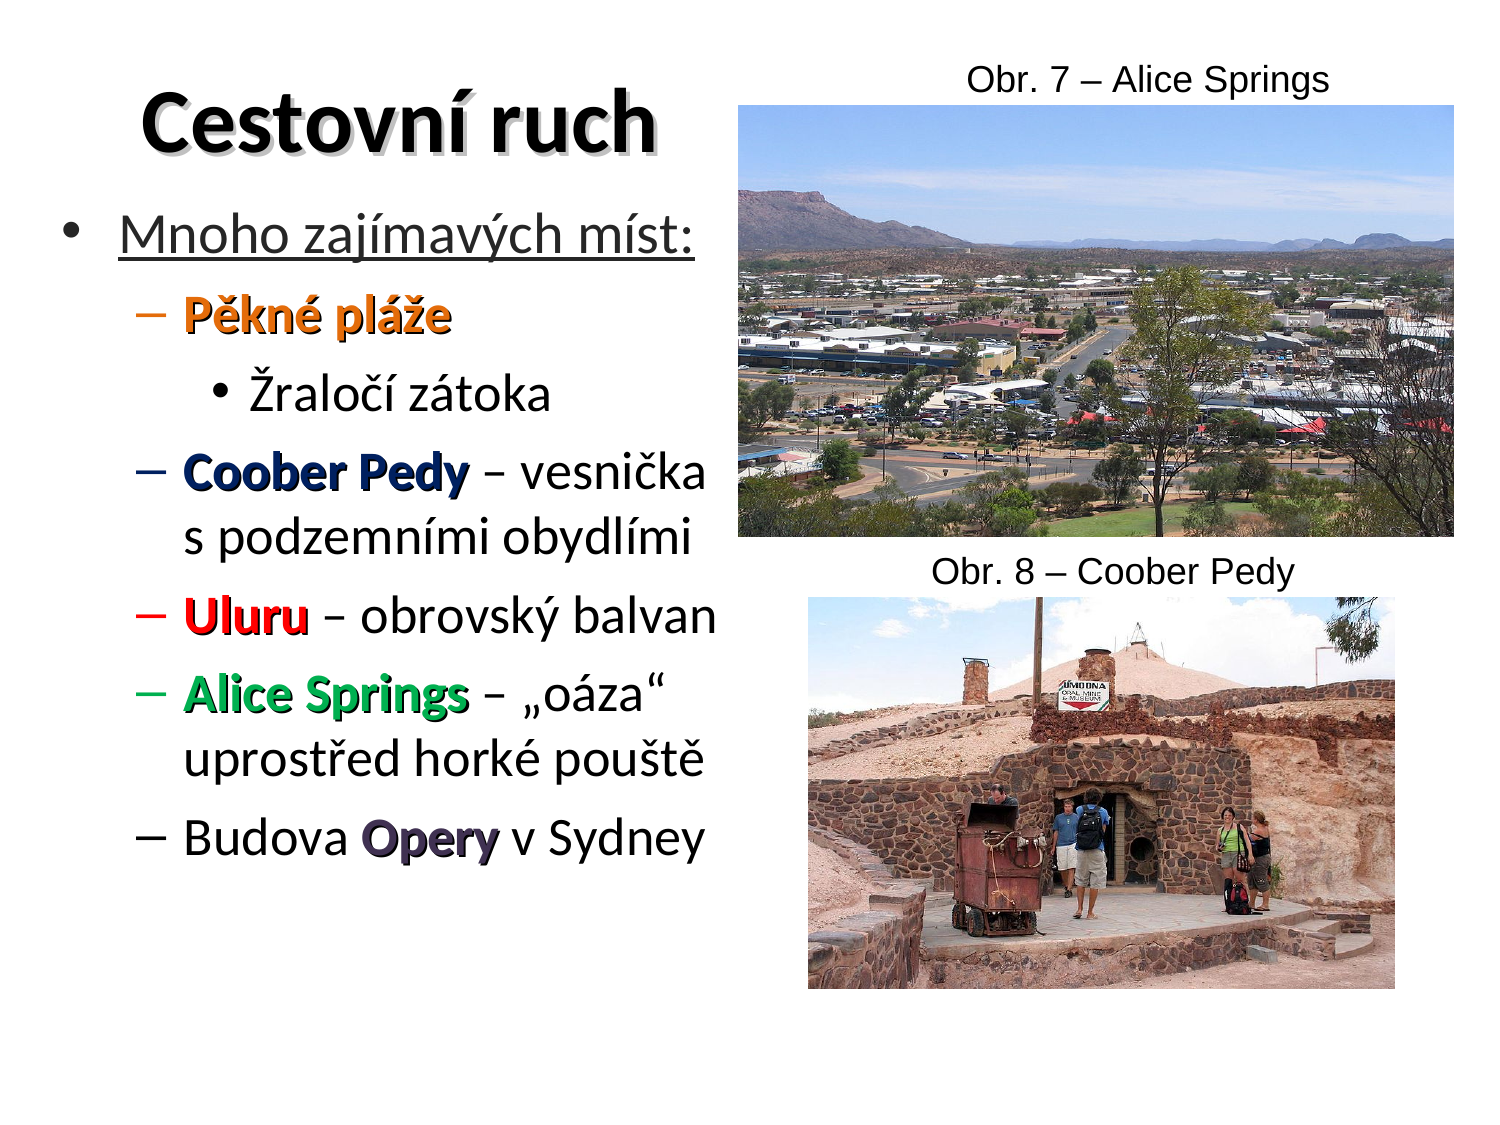

# Cestovní ruch
Obr. 7 – Alice Springs
Mnoho zajímavých míst:
Pěkné pláže
Žraločí zátoka
Coober Pedy – vesnička
s podzemními obydlími
Uluru – obrovský balvan
Alice Springs – „oáza“ uprostřed horké pouště
Budova Opery v Sydney
Obr. 8 – Coober Pedy